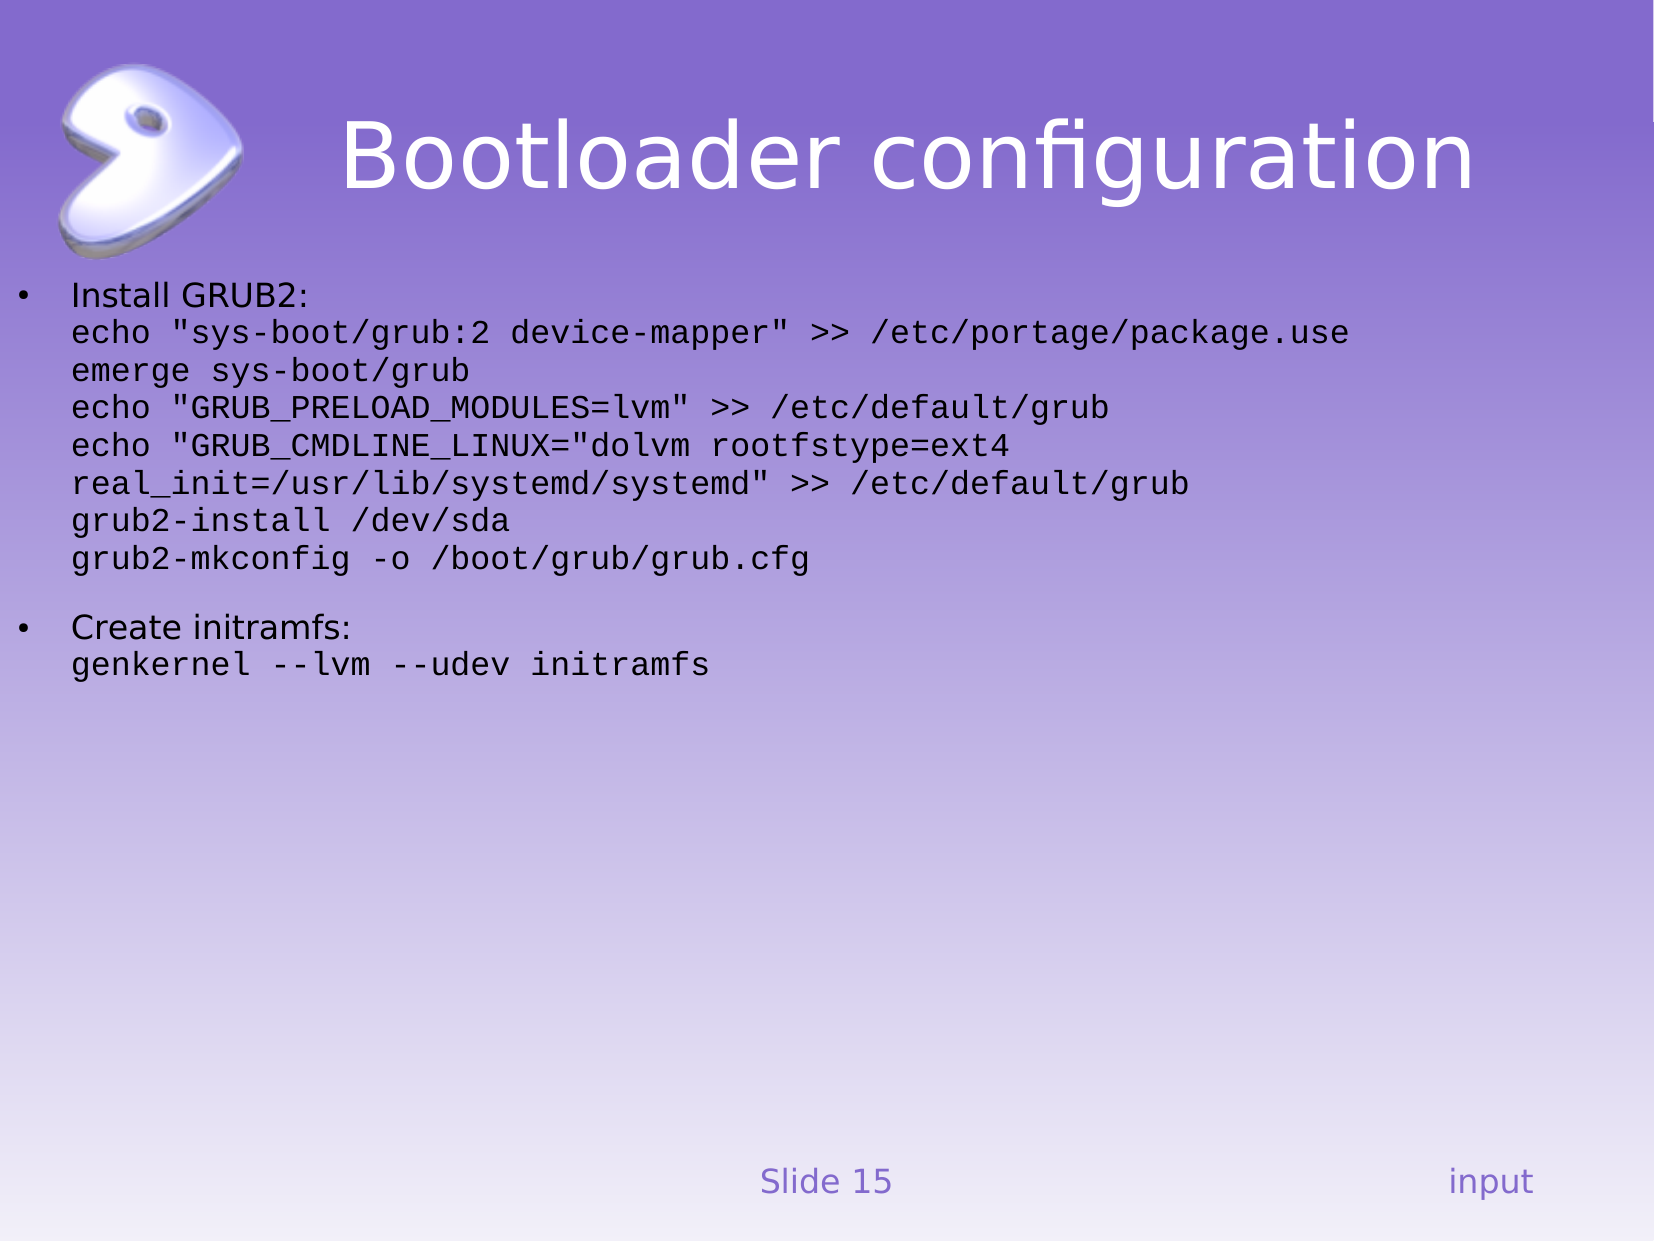

# Bootloader configuration
Install GRUB2:
echo "sys-boot/grub:2 device-mapper" >> /etc/portage/package.use
emerge sys-boot/grub
echo "GRUB_PRELOAD_MODULES=lvm" >> /etc/default/grub
echo "GRUB_CMDLINE_LINUX="dolvm rootfstype=ext4 real_init=/usr/lib/systemd/systemd" >> /etc/default/grub
grub2-install /dev/sda
grub2-mkconfig -o /boot/grub/grub.cfg
Create initramfs:
genkernel --lvm --udev initramfs